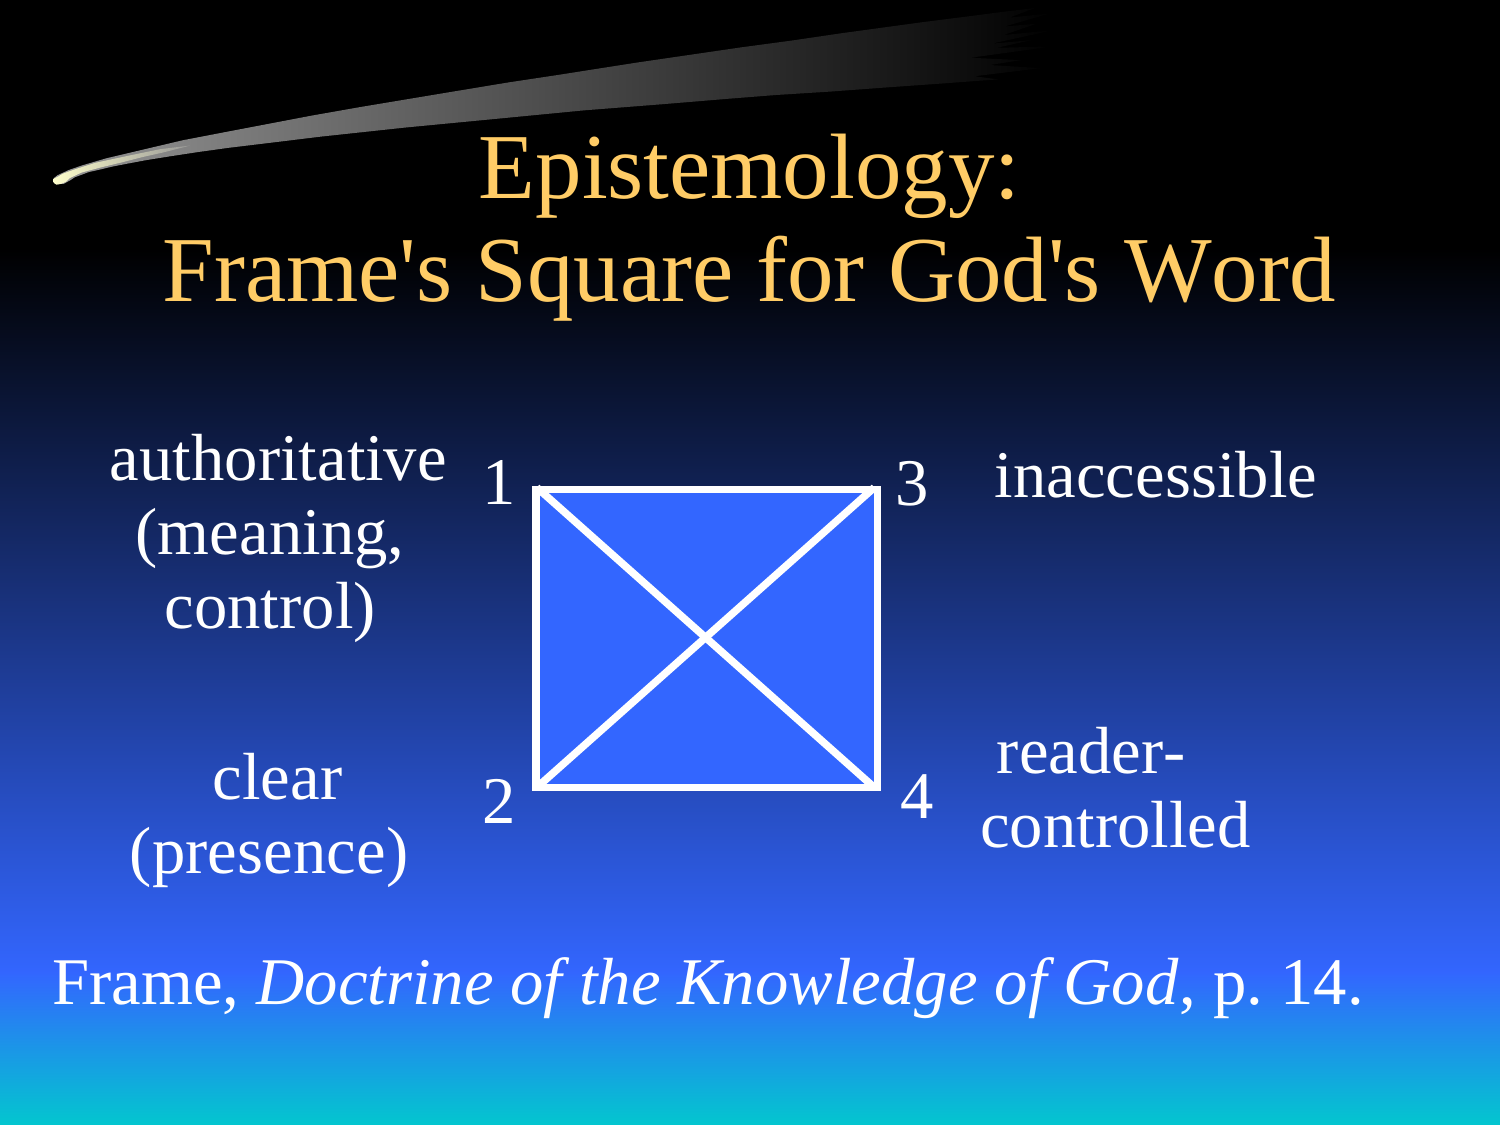

# Epistemology: Frame's Square for God's Word
 authoritative
(meaning, control)
 inaccessible
1
3
 reader-controlled
 clear
(presence)
4
2
Frame, Doctrine of the Knowledge of God, p. 14.